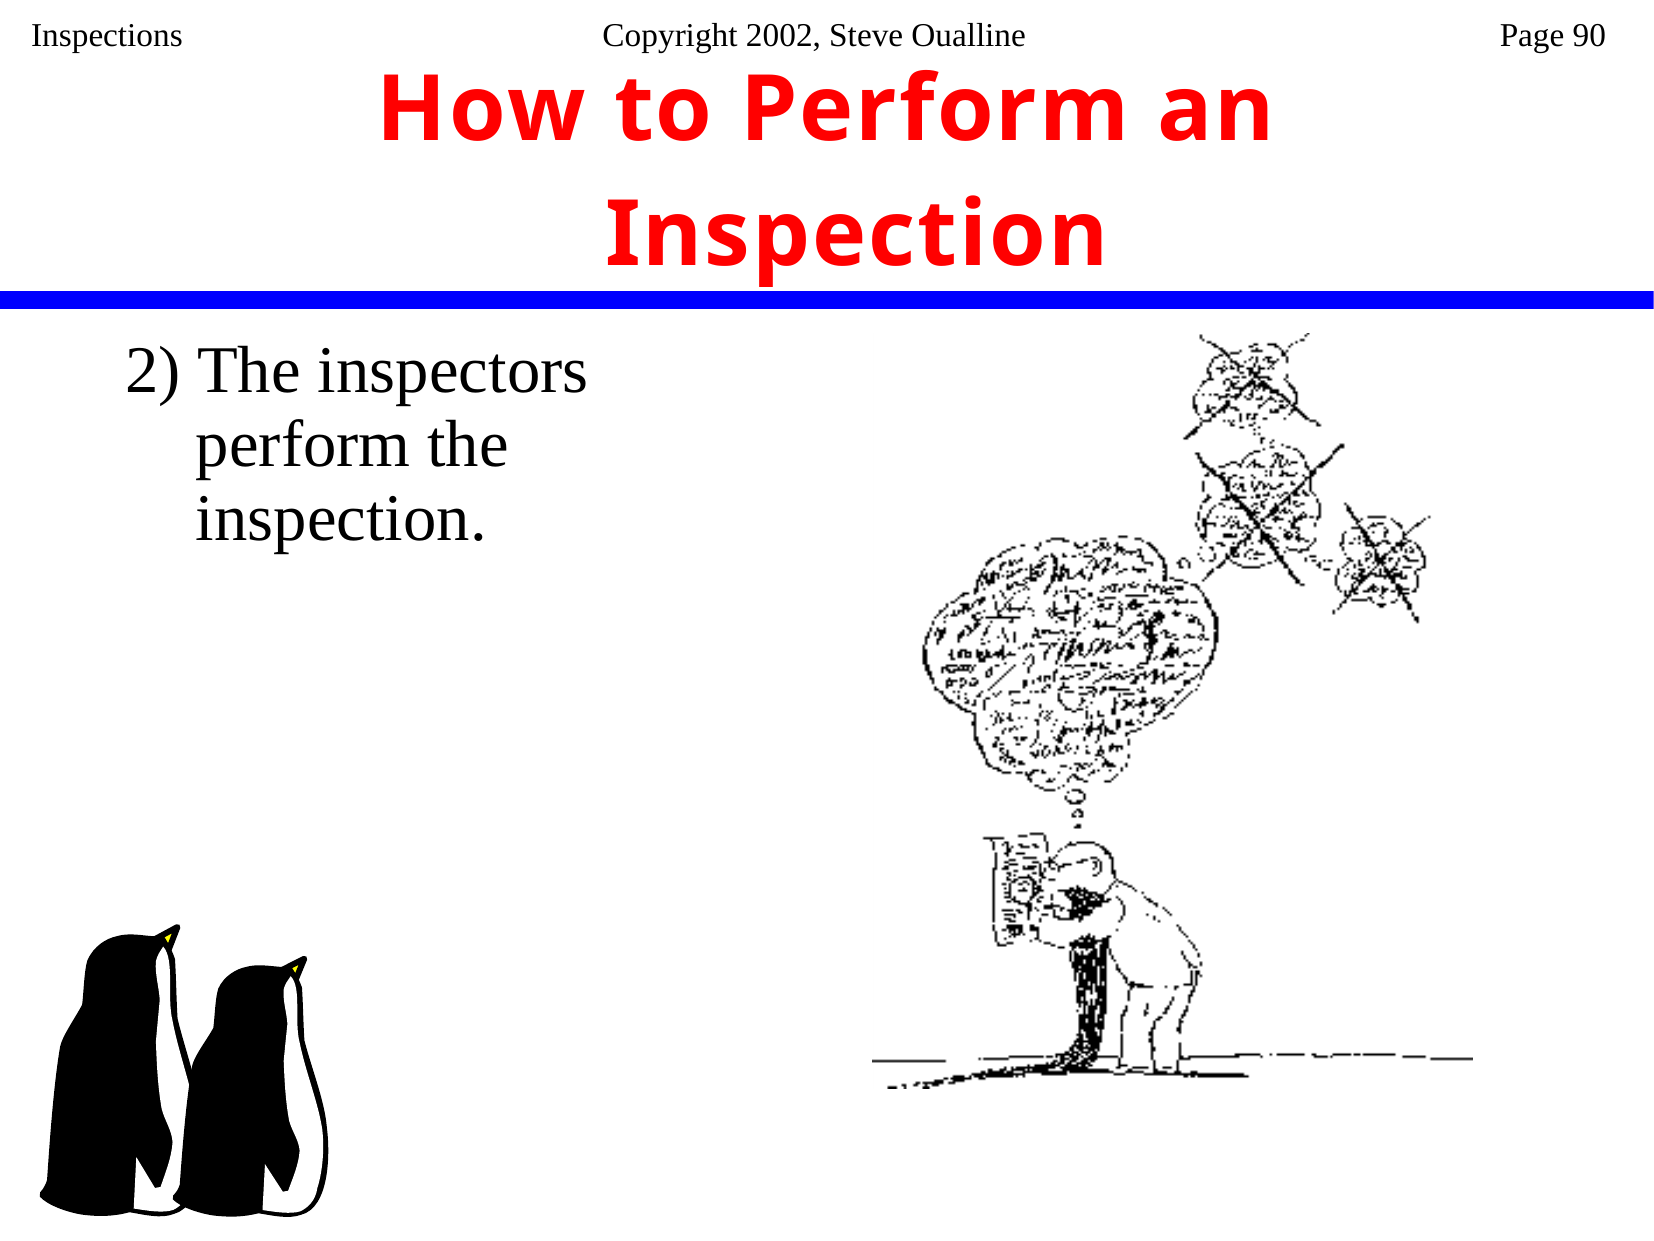

# How to Perform an Inspection
2) The inspectors perform the inspection.